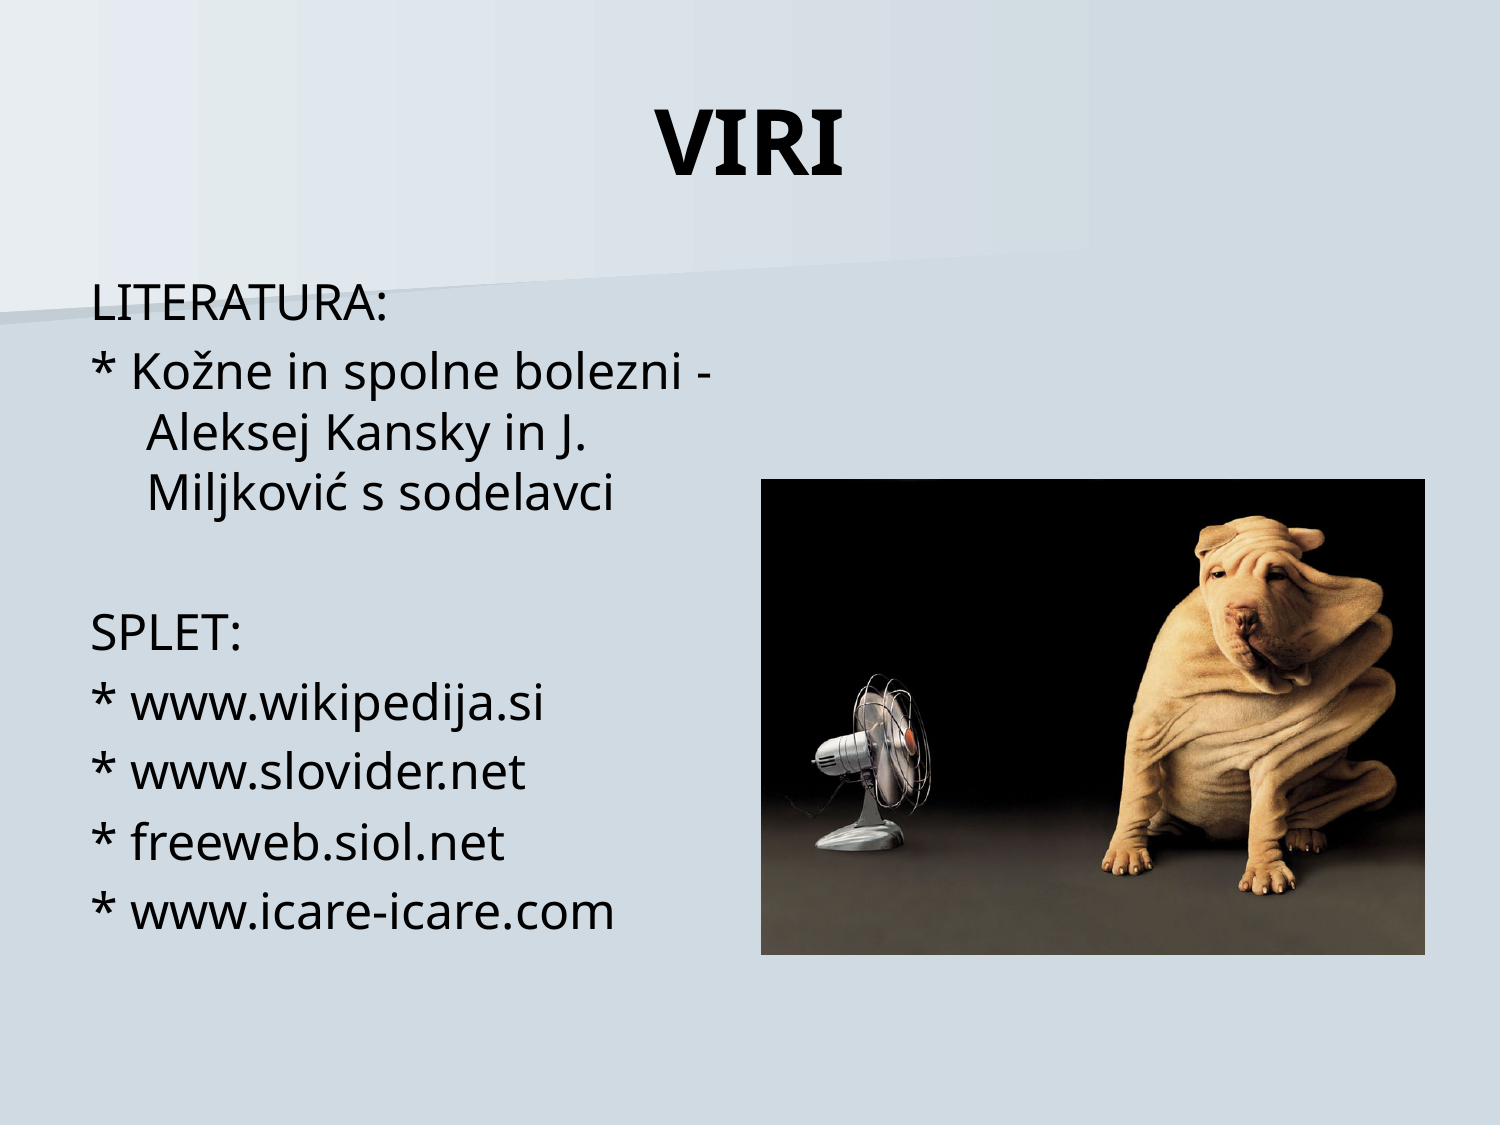

# VIRI
LITERATURA:
* Kožne in spolne bolezni - Aleksej Kansky in J. Miljković s sodelavci
SPLET:
* www.wikipedija.si
* www.slovider.net
* freeweb.siol.net
* www.icare-icare.com